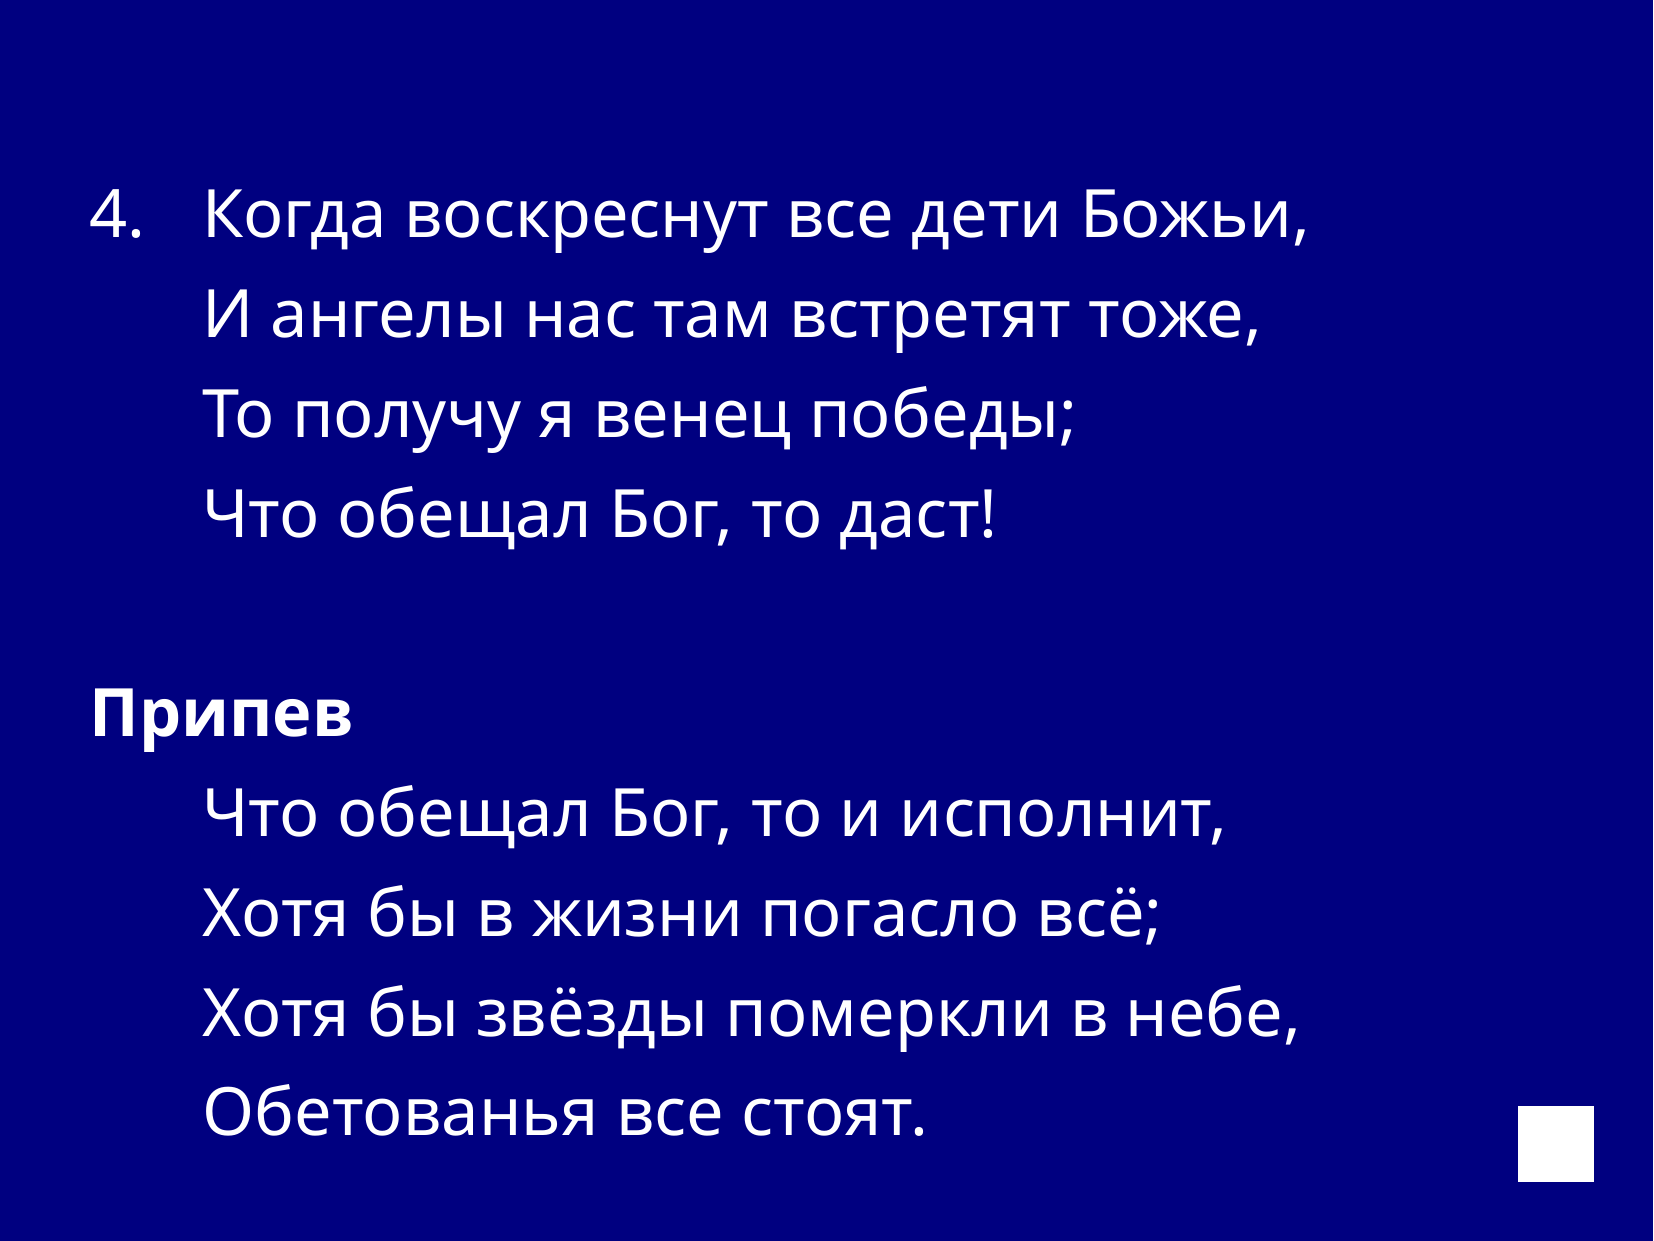

4.	Когда воскреснут все дети Божьи,
	И ангелы нас там встретят тоже,
	То получу я венец победы;
	Что обещал Бог, то даст!
Припев
	Что обещал Бог, то и исполнит,
	Хотя бы в жизни погасло всё;
	Хотя бы звёзды померкли в небе,
	Обетованья все стоят.